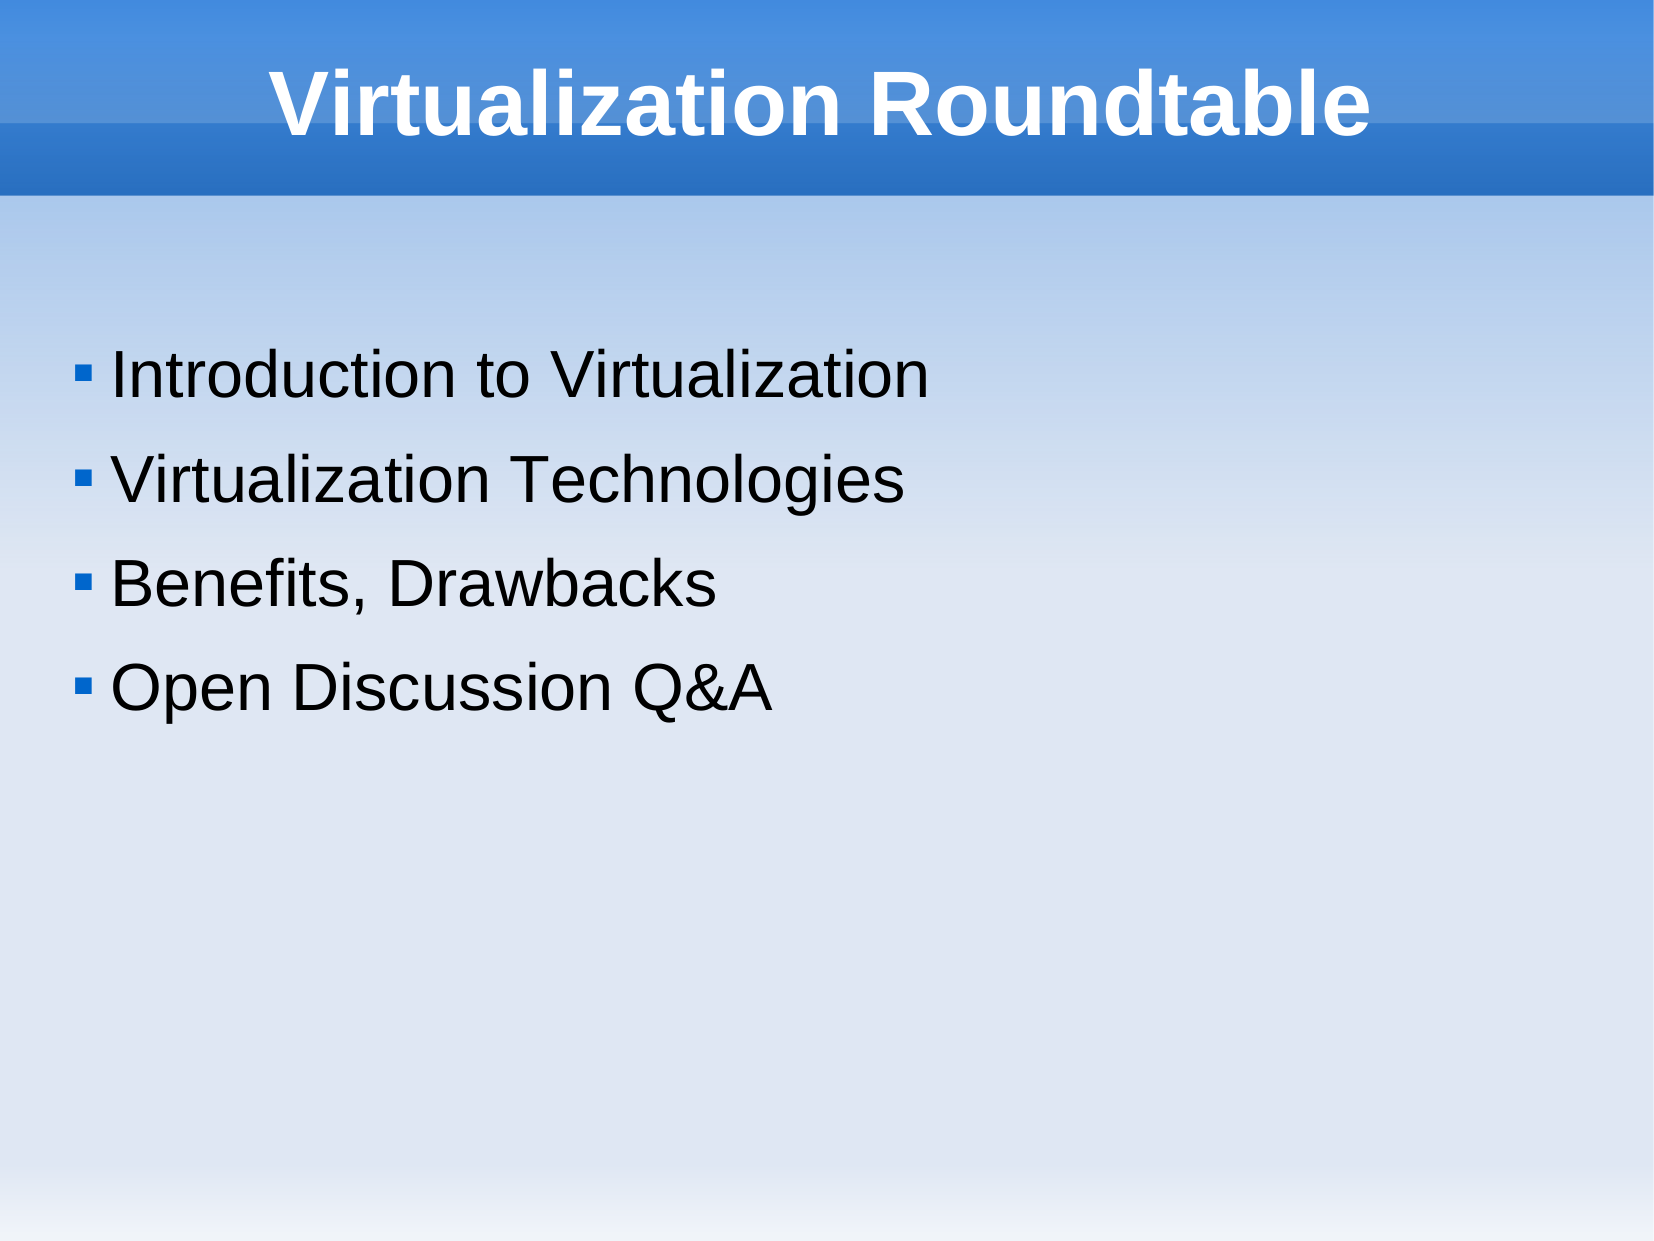

# Virtualization Roundtable
 Introduction to Virtualization
 Virtualization Technologies
 Benefits, Drawbacks
 Open Discussion Q&A